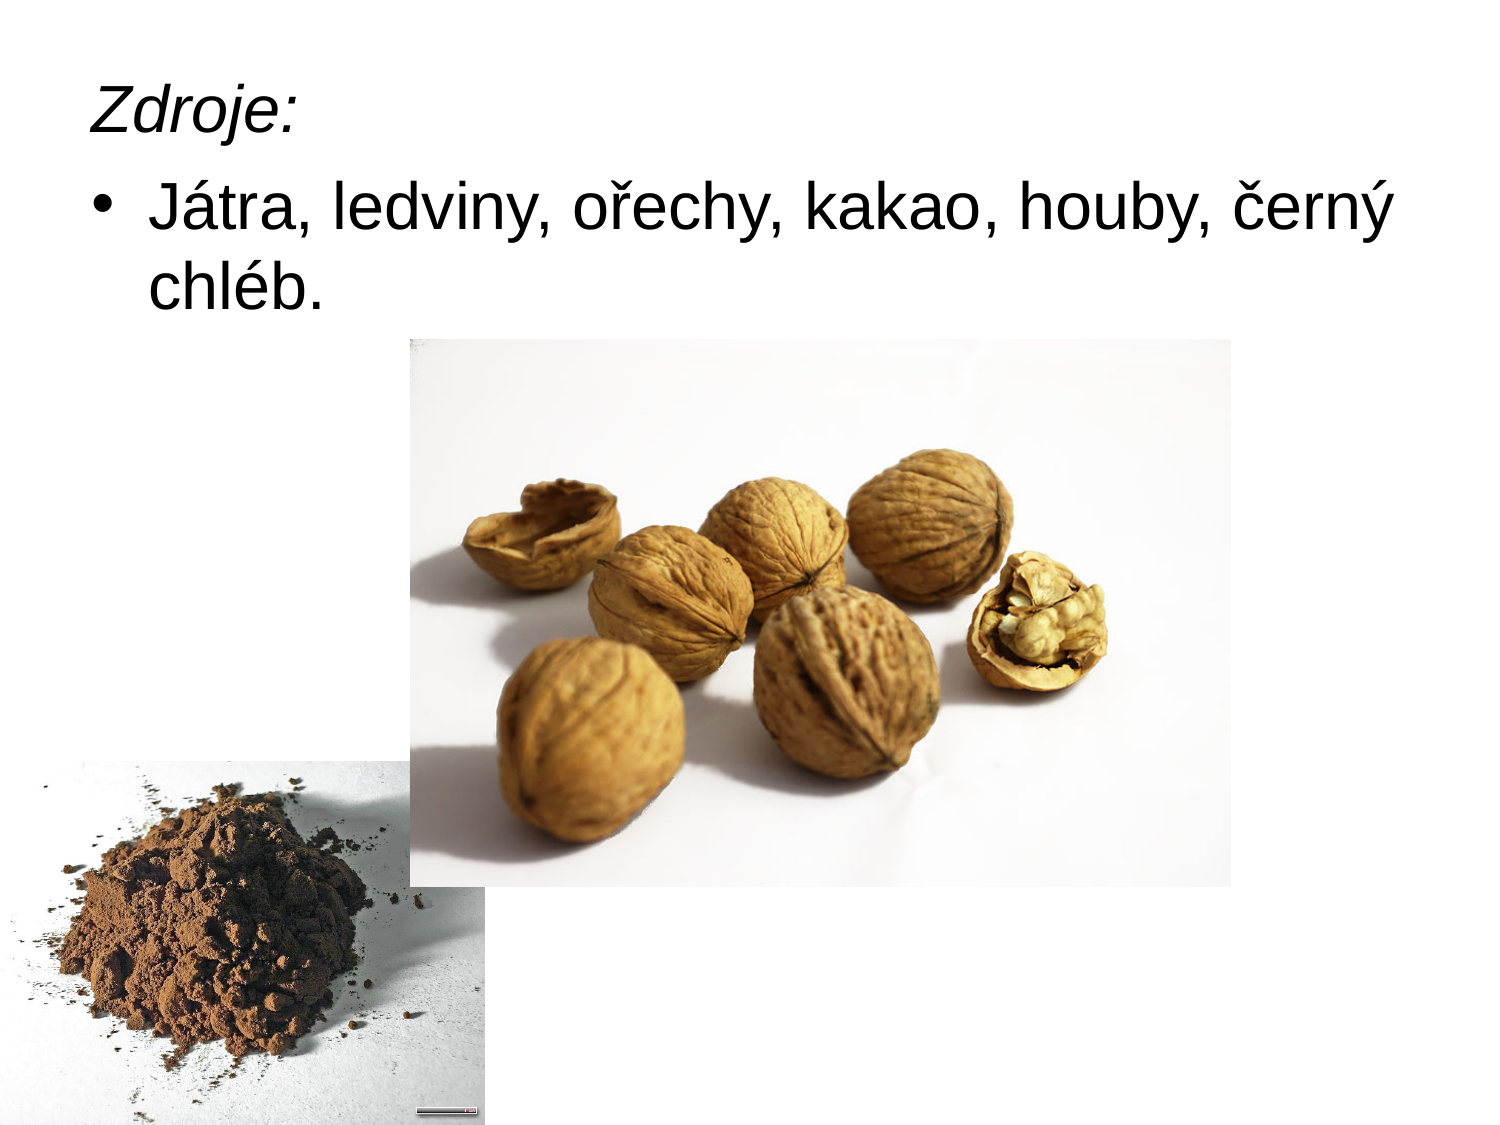

# Zdroje:
Játra, ledviny, ořechy, kakao, houby, černý chléb.